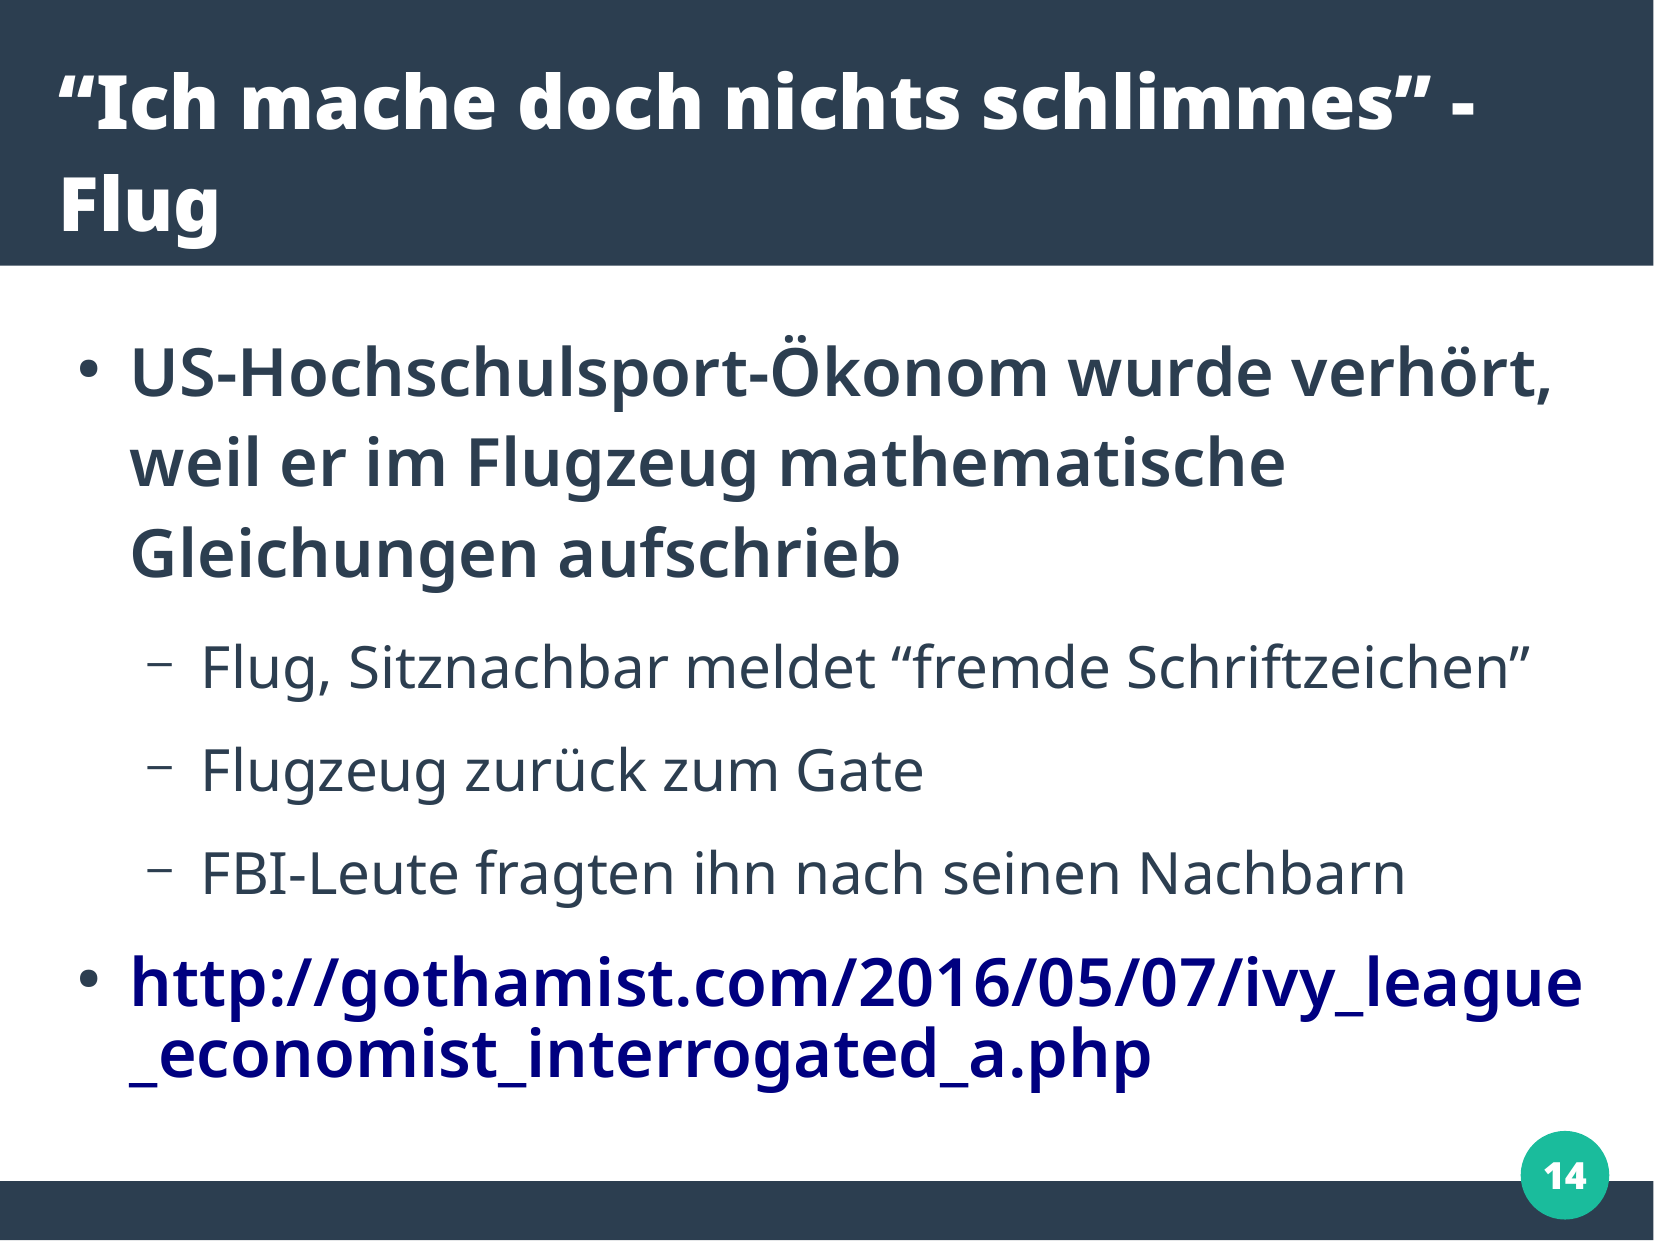

# “Ich mache doch nichts schlimmes” - Flug
US-Hochschulsport-Ökonom wurde verhört, weil er im Flugzeug mathematische Gleichungen aufschrieb
Flug, Sitznachbar meldet “fremde Schriftzeichen”
Flugzeug zurück zum Gate
FBI-Leute fragten ihn nach seinen Nachbarn
http://gothamist.com/2016/05/07/ivy_league_economist_interrogated_a.php
14